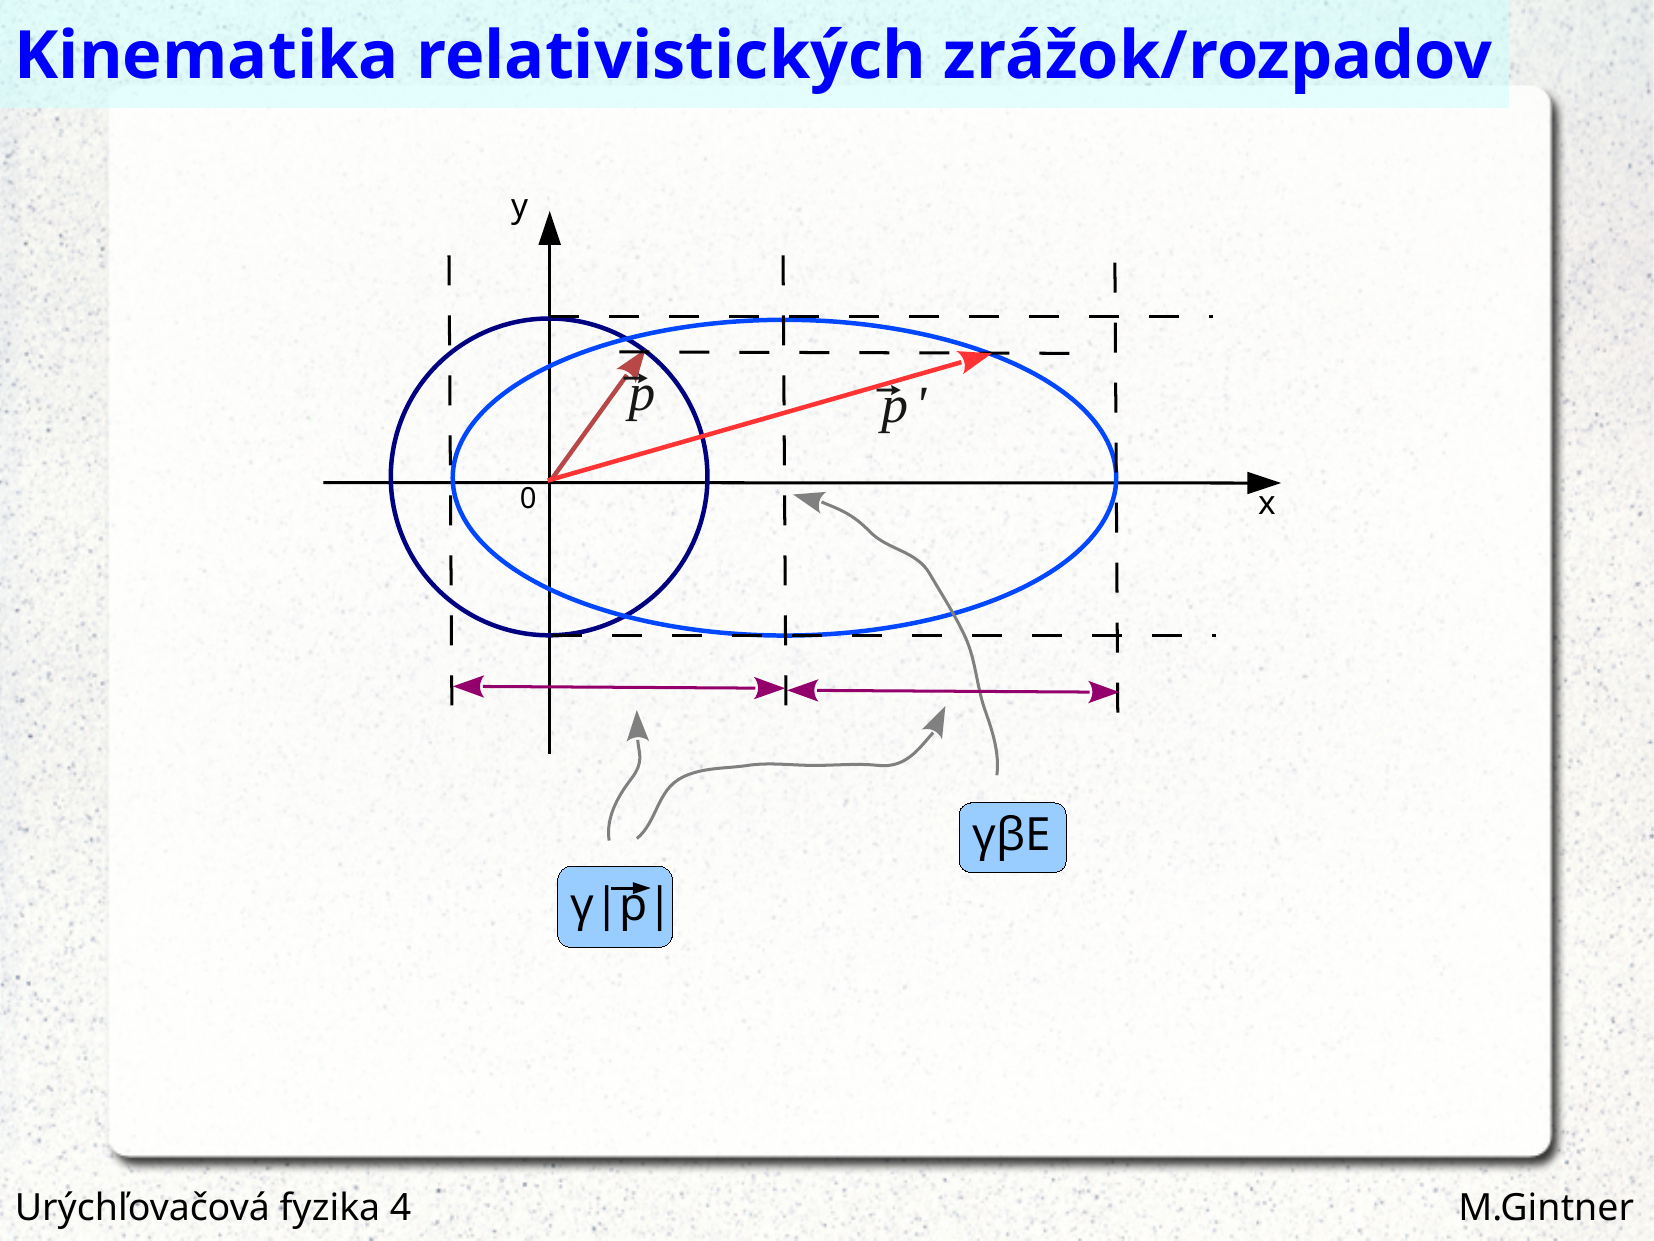

Kinematika relativistických zrážok/rozpadov
y
0
x
γβE
γ|p|
Urýchľovačová fyzika 4
M.Gintner